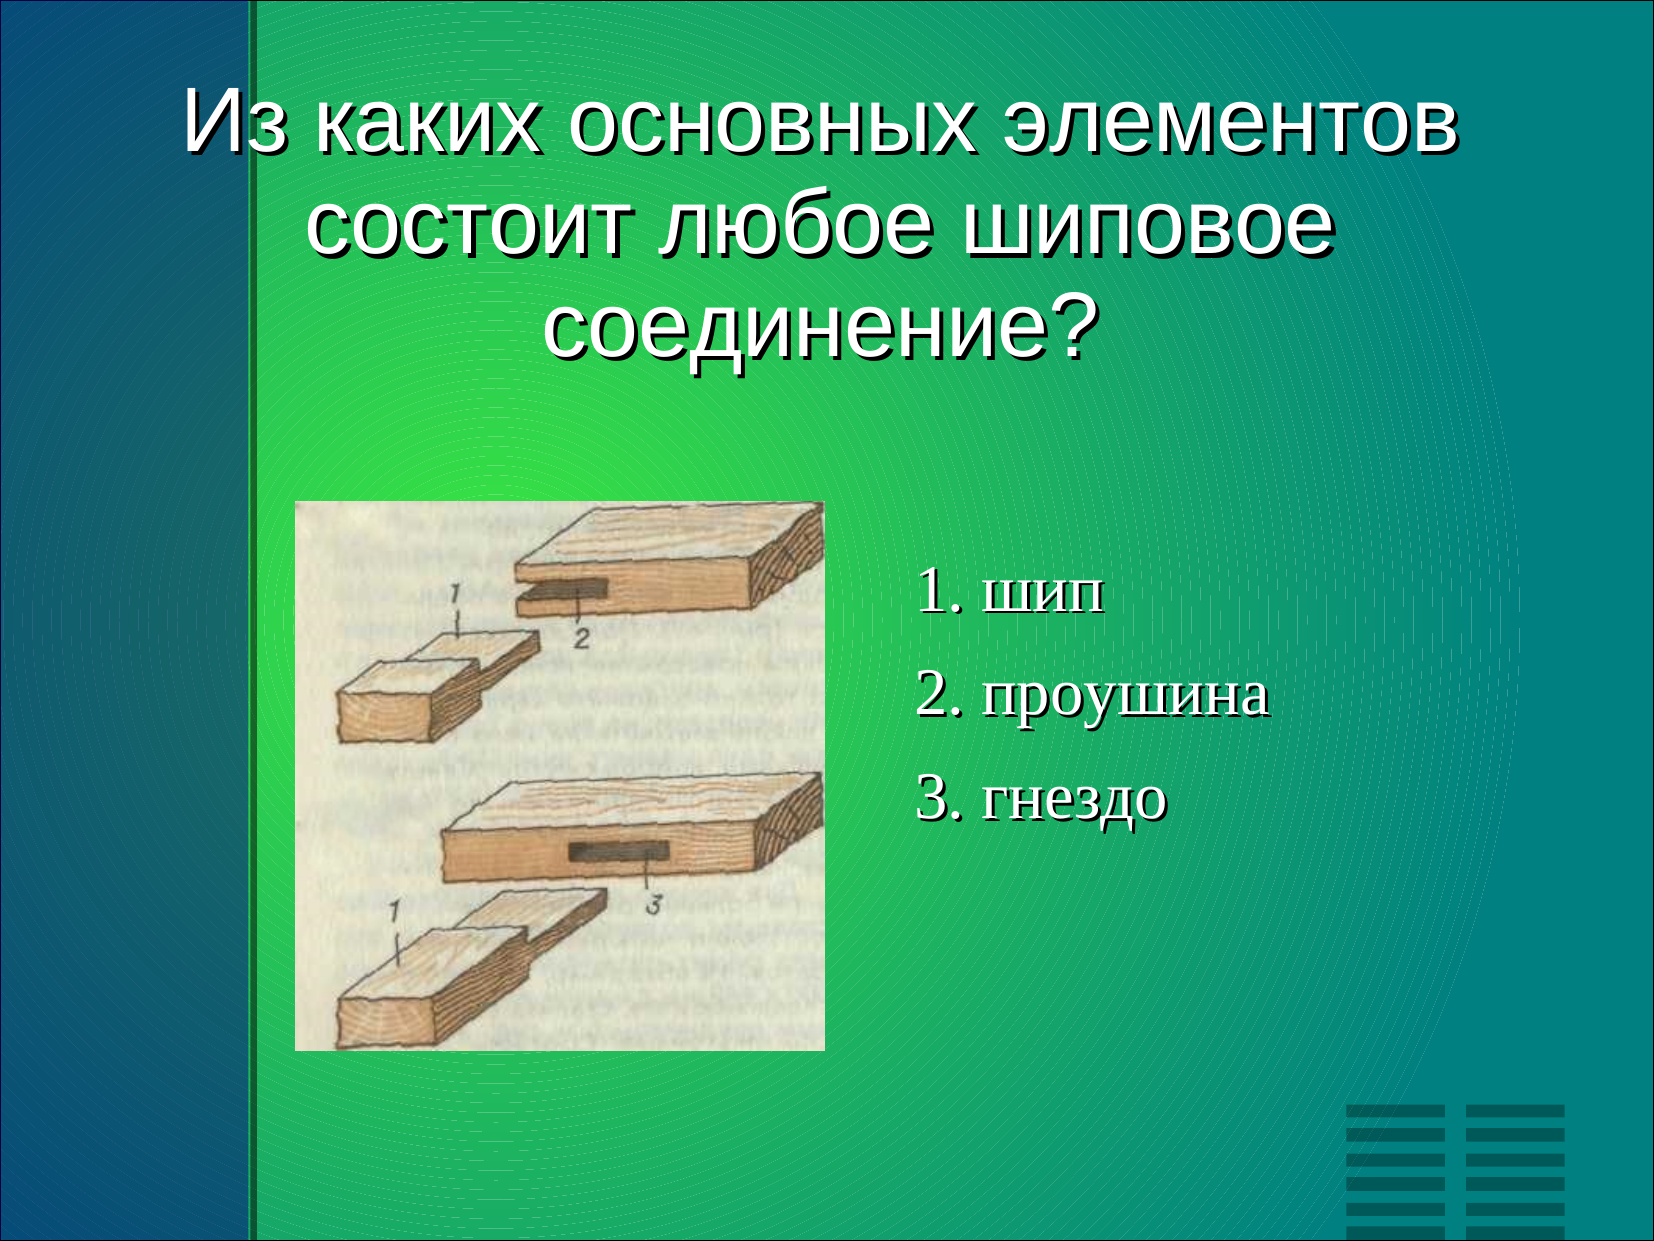

Из каких основных элементов состоит любое шиповое соединение?
# 1. шип
2. проушина
3. гнездо